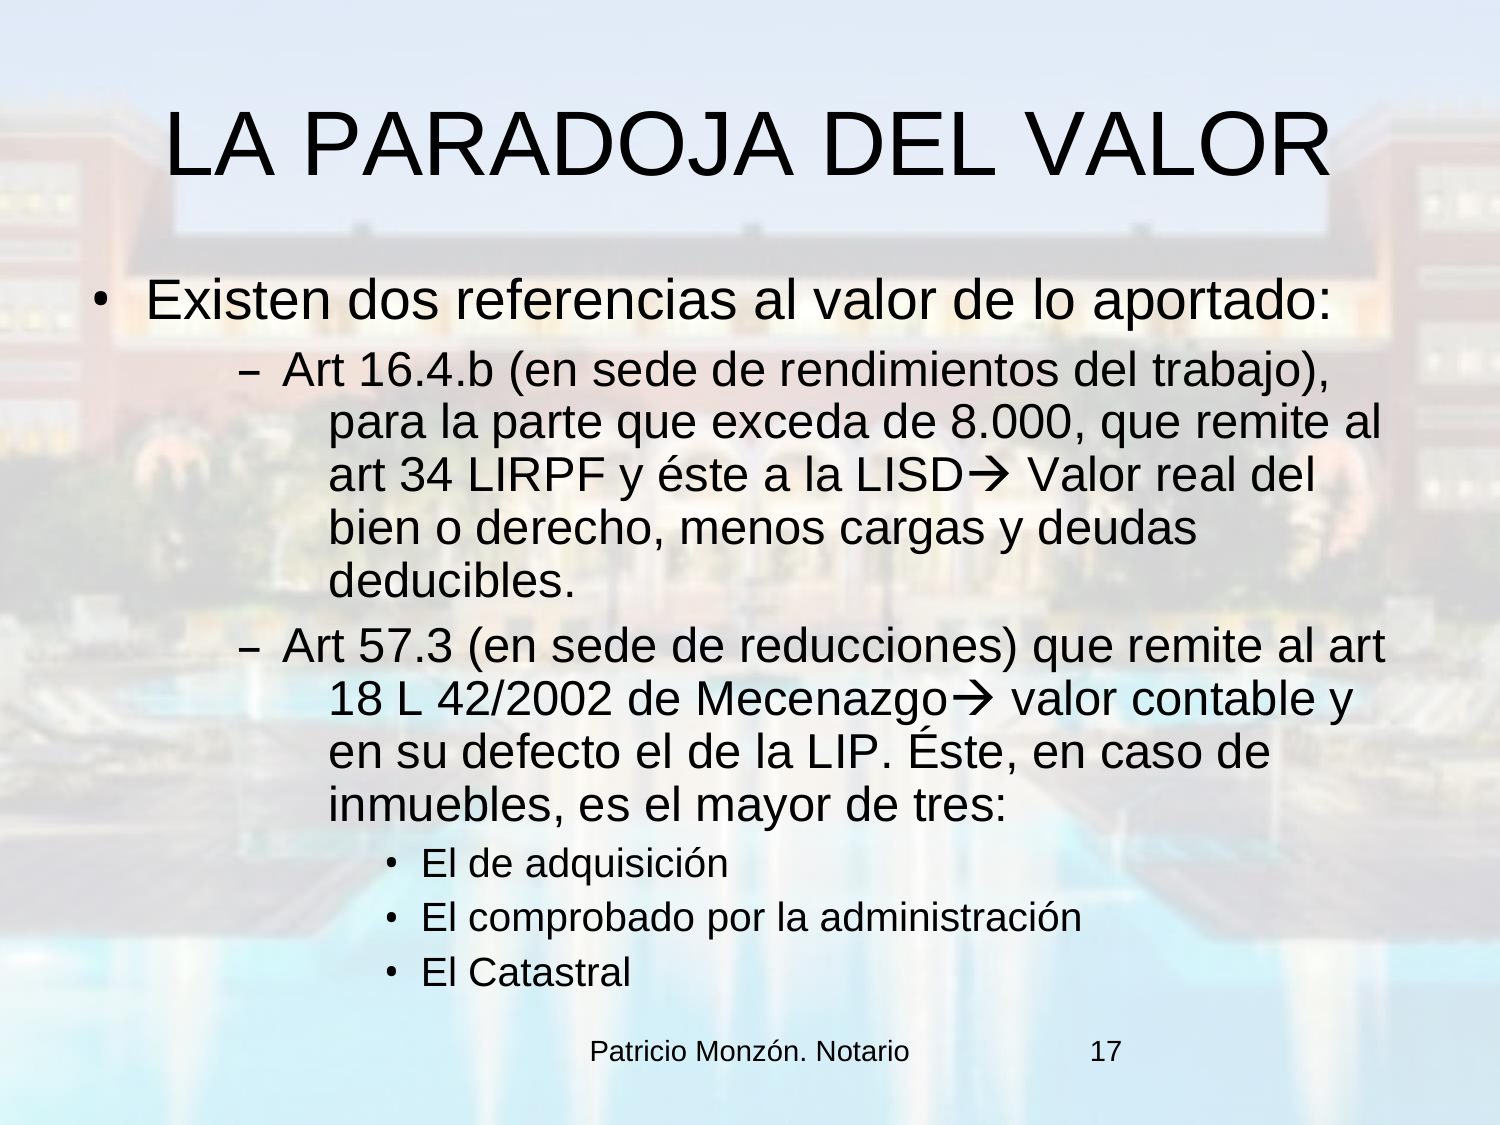

# LA PARADOJA DEL VALOR
Existen dos referencias al valor de lo aportado:
Art 16.4.b (en sede de rendimientos del trabajo), para la parte que exceda de 8.000, que remite al art 34 LIRPF y éste a la LISD Valor real del bien o derecho, menos cargas y deudas deducibles.
Art 57.3 (en sede de reducciones) que remite al art 18 L 42/2002 de Mecenazgo valor contable y en su defecto el de la LIP. Éste, en caso de inmuebles, es el mayor de tres:
El de adquisición
El comprobado por la administración
El Catastral
Patricio Monzón. Notario